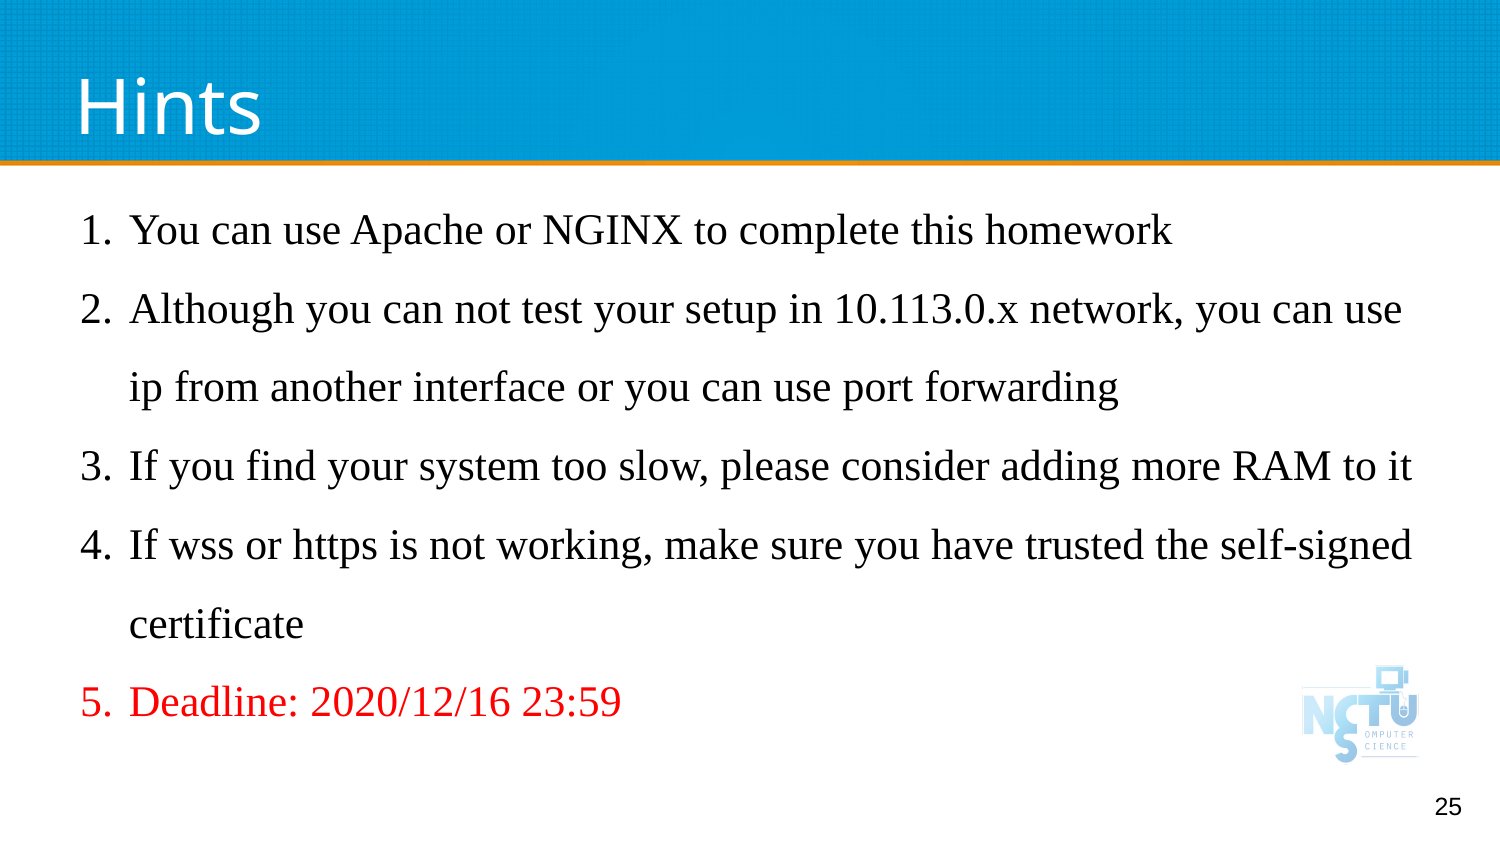

# Hints
You can use Apache or NGINX to complete this homework
Although you can not test your setup in 10.113.0.x network, you can use ip from another interface or you can use port forwarding
If you find your system too slow, please consider adding more RAM to it
If wss or https is not working, make sure you have trusted the self-signed certificate
Deadline: 2020/12/16 23:59